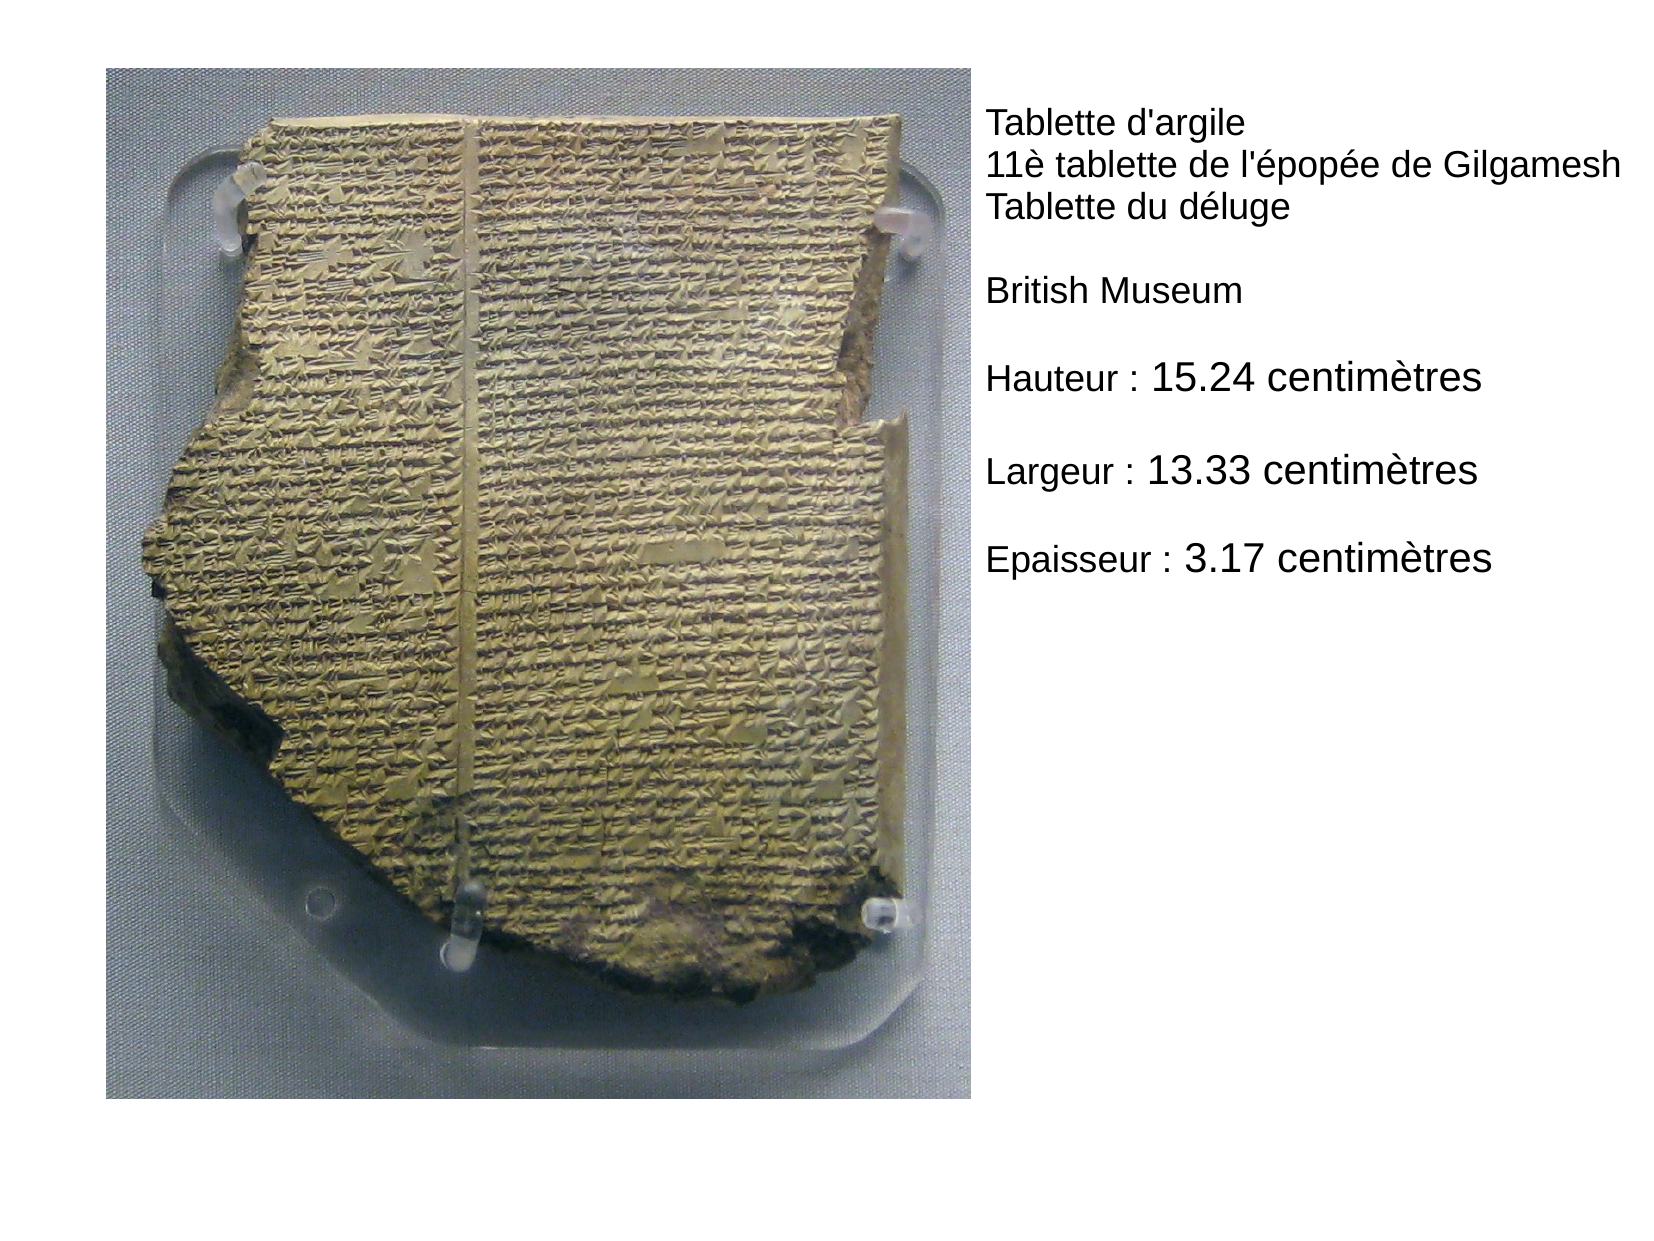

Tablette d'argile
11è tablette de l'épopée de Gilgamesh
Tablette du déluge
British Museum
Hauteur : 15.24 centimètres
Largeur : 13.33 centimètres
Epaisseur : 3.17 centimètres